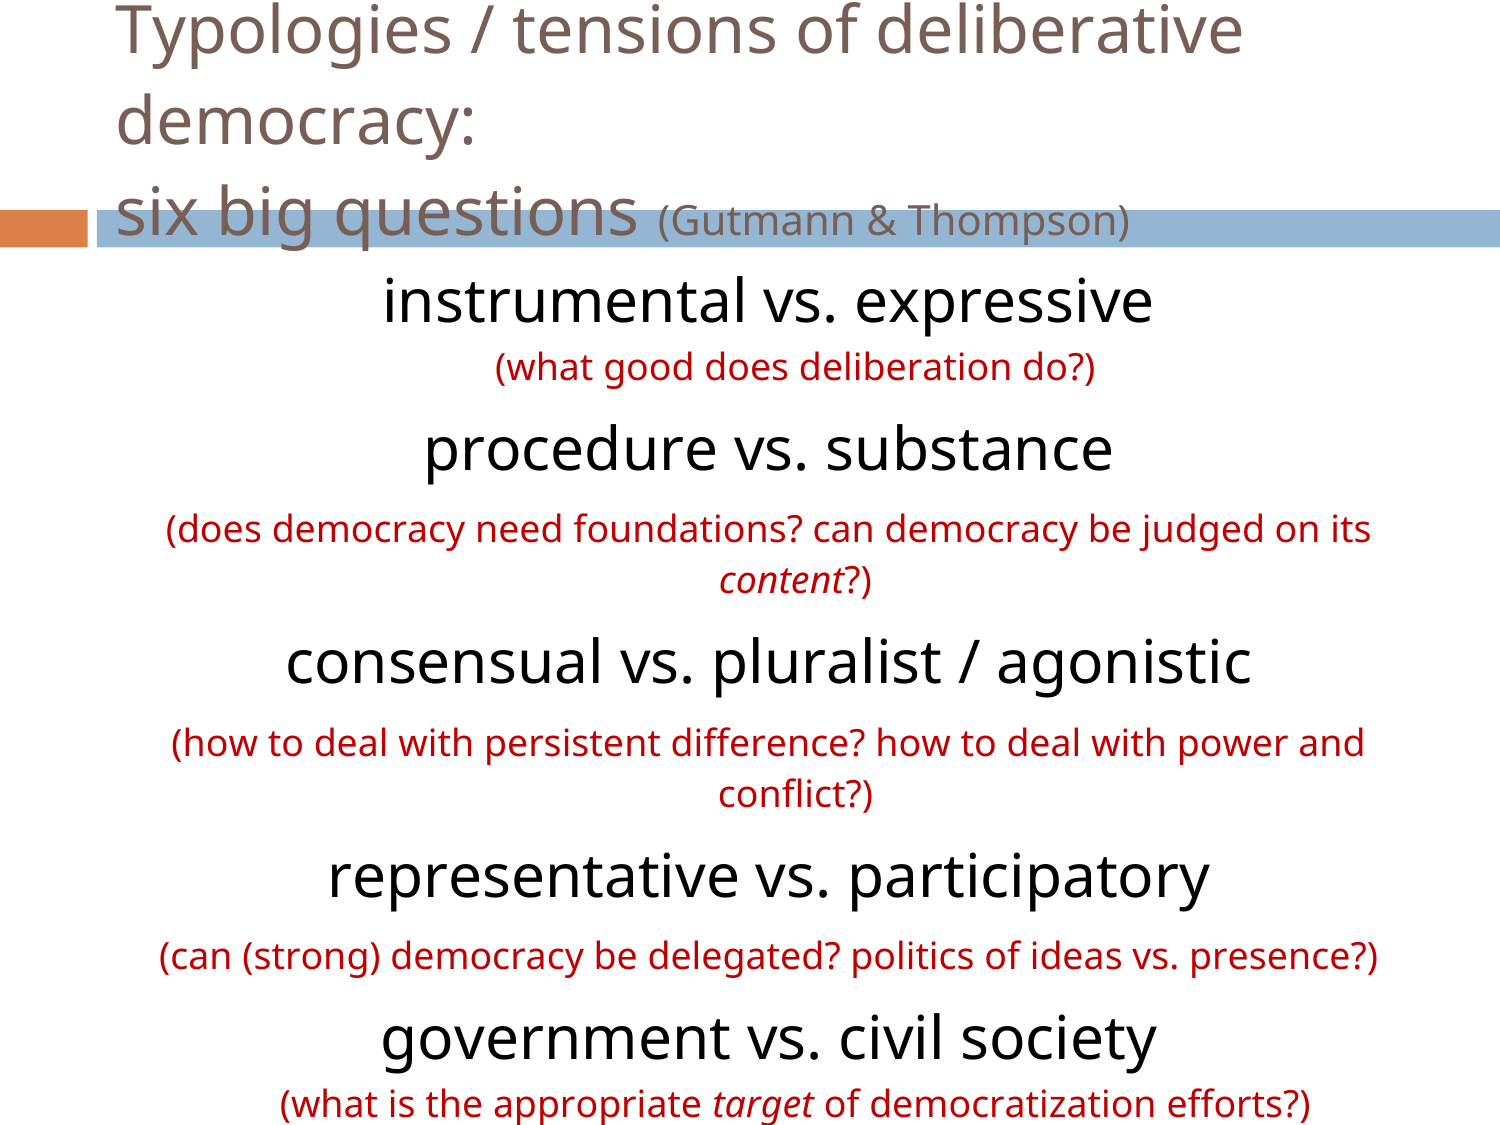

# Typologies / tensions of deliberative democracy: six big questions (Gutmann & Thompson)
instrumental vs. expressive
(what good does deliberation do?)
procedure vs. substance
(does democracy need foundations? can democracy be judged on its content?)
consensual vs. pluralist / agonistic
(how to deal with persistent difference? how to deal with power and conflict?)
representative vs. participatory
(can (strong) democracy be delegated? politics of ideas vs. presence?)
government vs. civil society
(what is the appropriate target of democratization efforts?)
domestic vs. international/cosmopolitan
(can we imagine and build democratic forms / processes above the level of the state?)